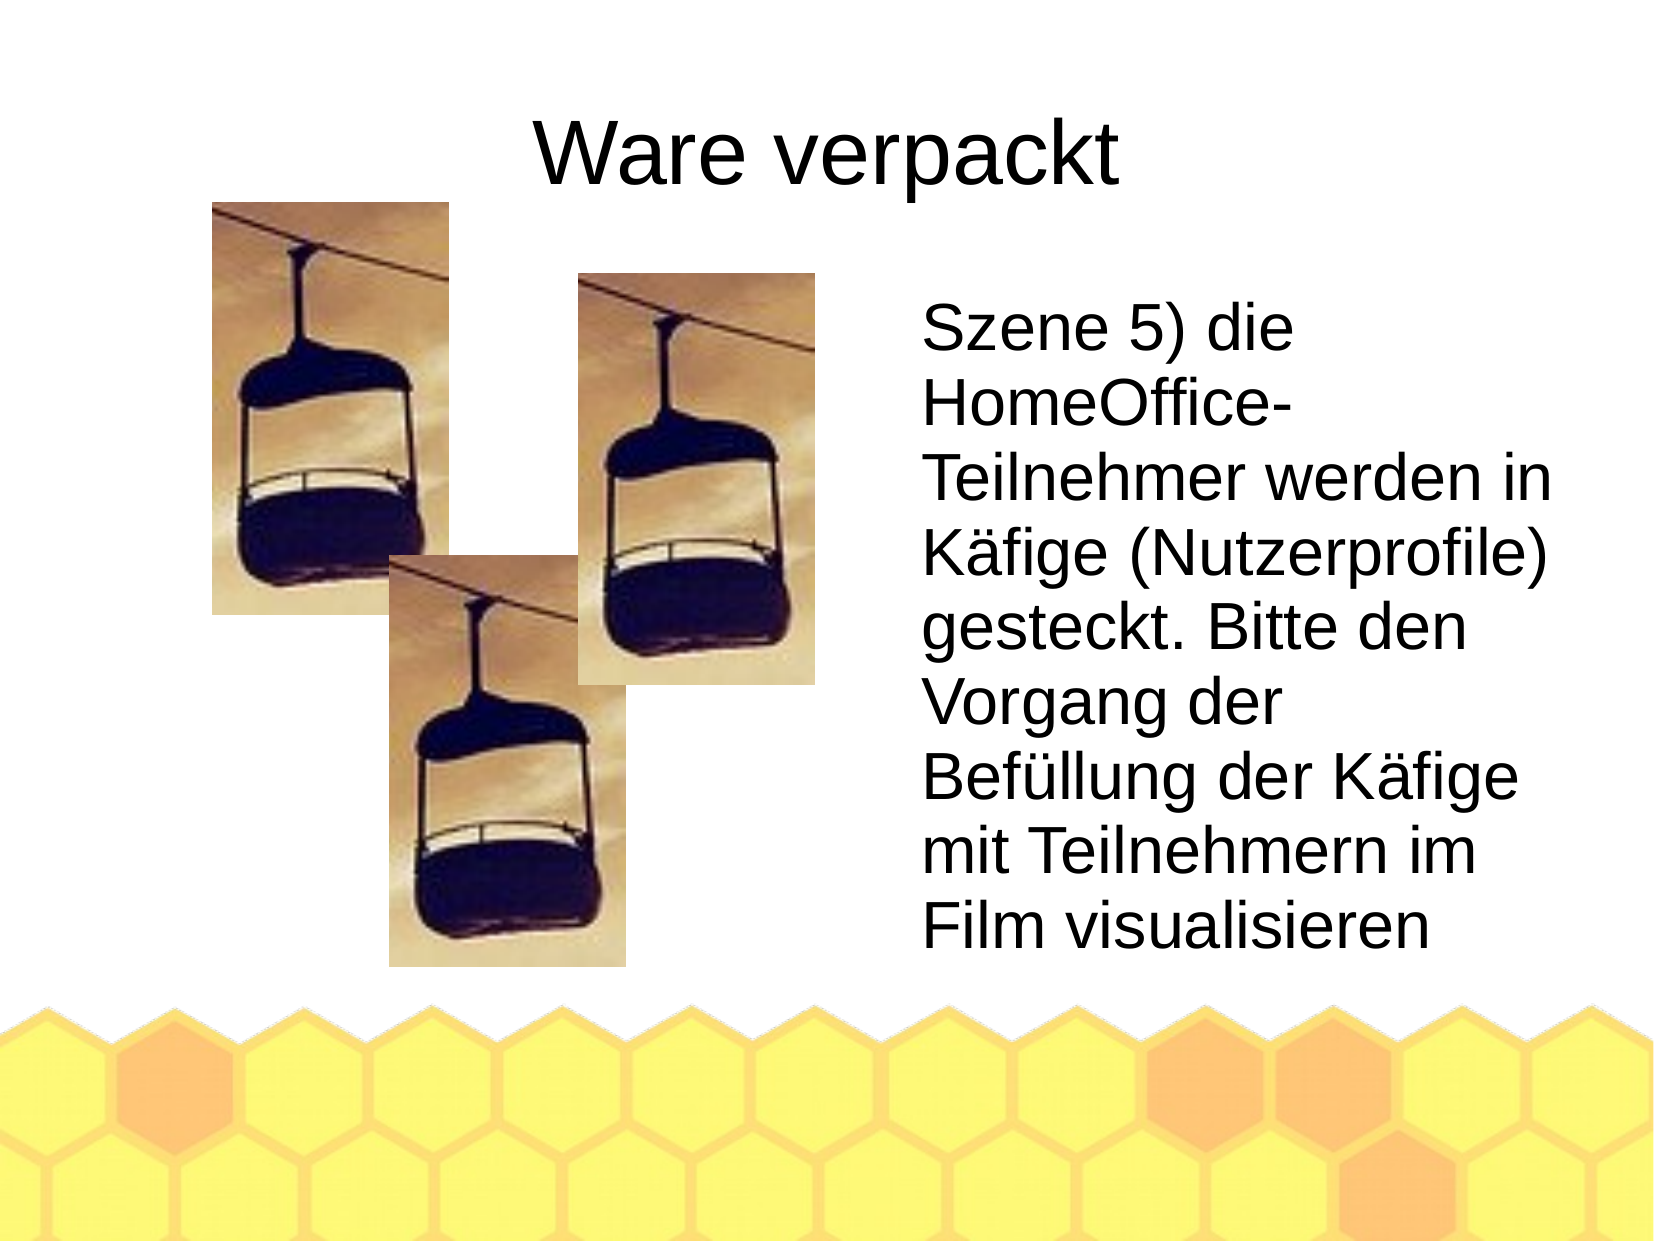

Ware verpackt
Szene 5) die HomeOffice-Teilnehmer werden in Käfige (Nutzerprofile) gesteckt. Bitte den Vorgang der Befüllung der Käfige mit Teilnehmern im Film visualisieren
#